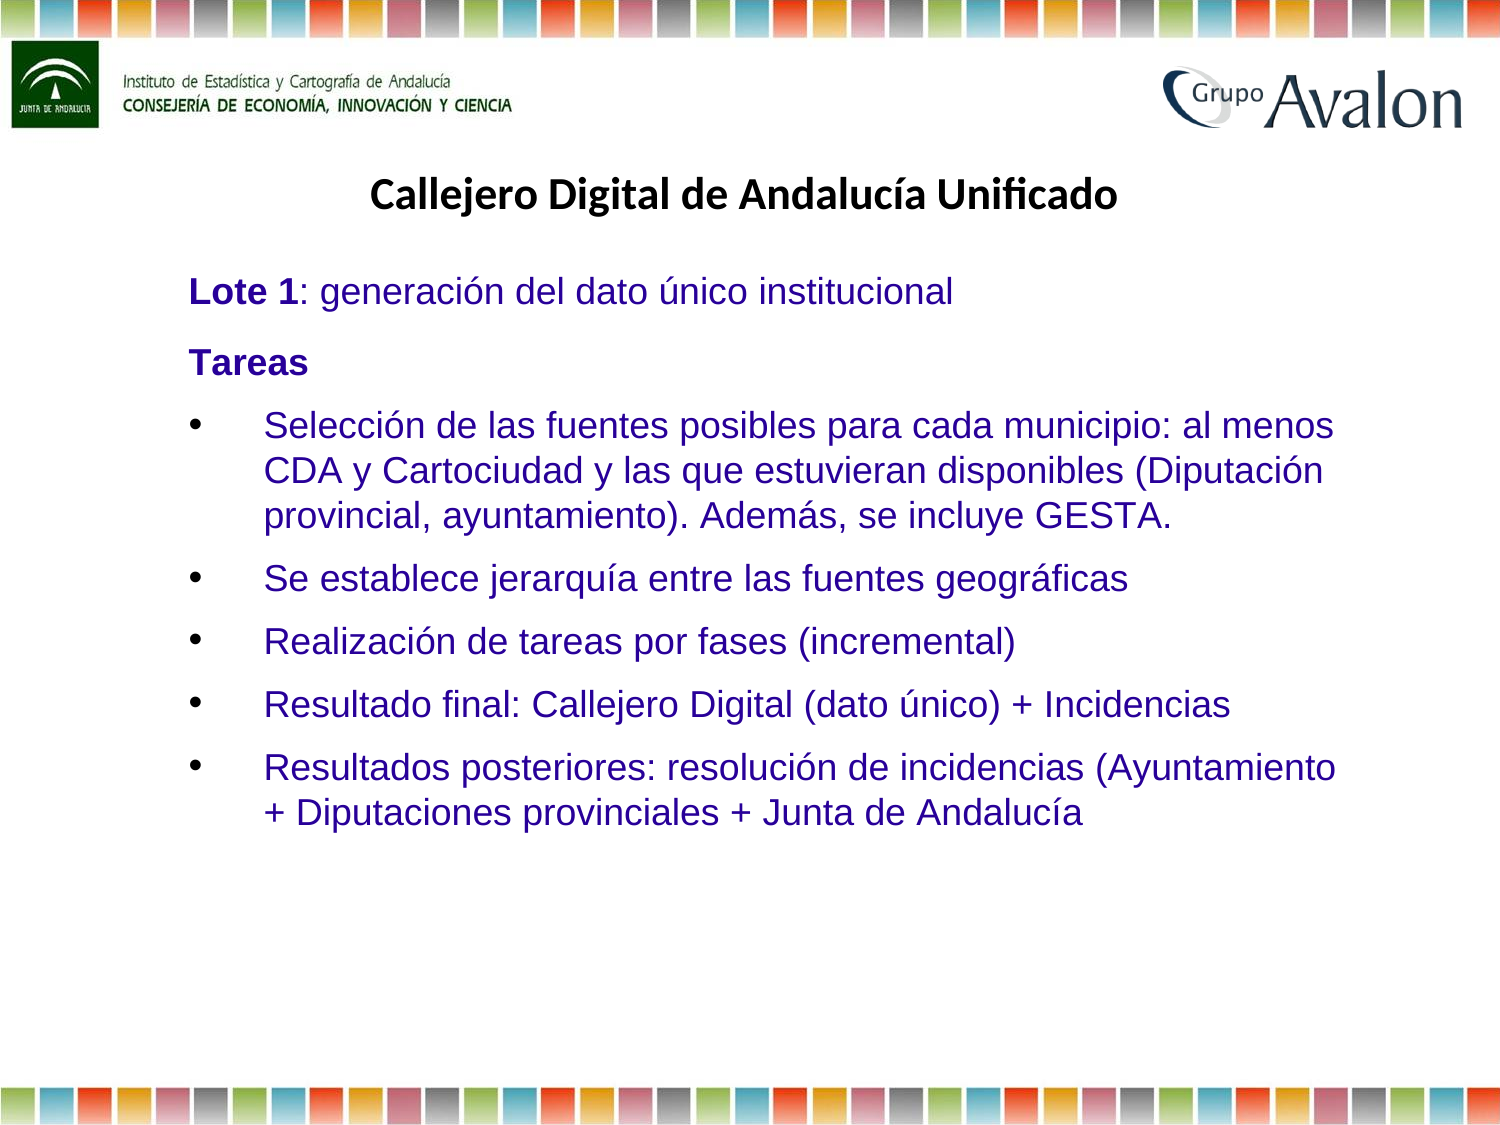

Callejero Digital de Andalucía Unificado
Lote 1: generación del dato único institucional
Tareas
Selección de las fuentes posibles para cada municipio: al menos CDA y Cartociudad y las que estuvieran disponibles (Diputación provincial, ayuntamiento). Además, se incluye GESTA.
Se establece jerarquía entre las fuentes geográficas
Realización de tareas por fases (incremental)
Resultado final: Callejero Digital (dato único) + Incidencias
Resultados posteriores: resolución de incidencias (Ayuntamiento + Diputaciones provinciales + Junta de Andalucía